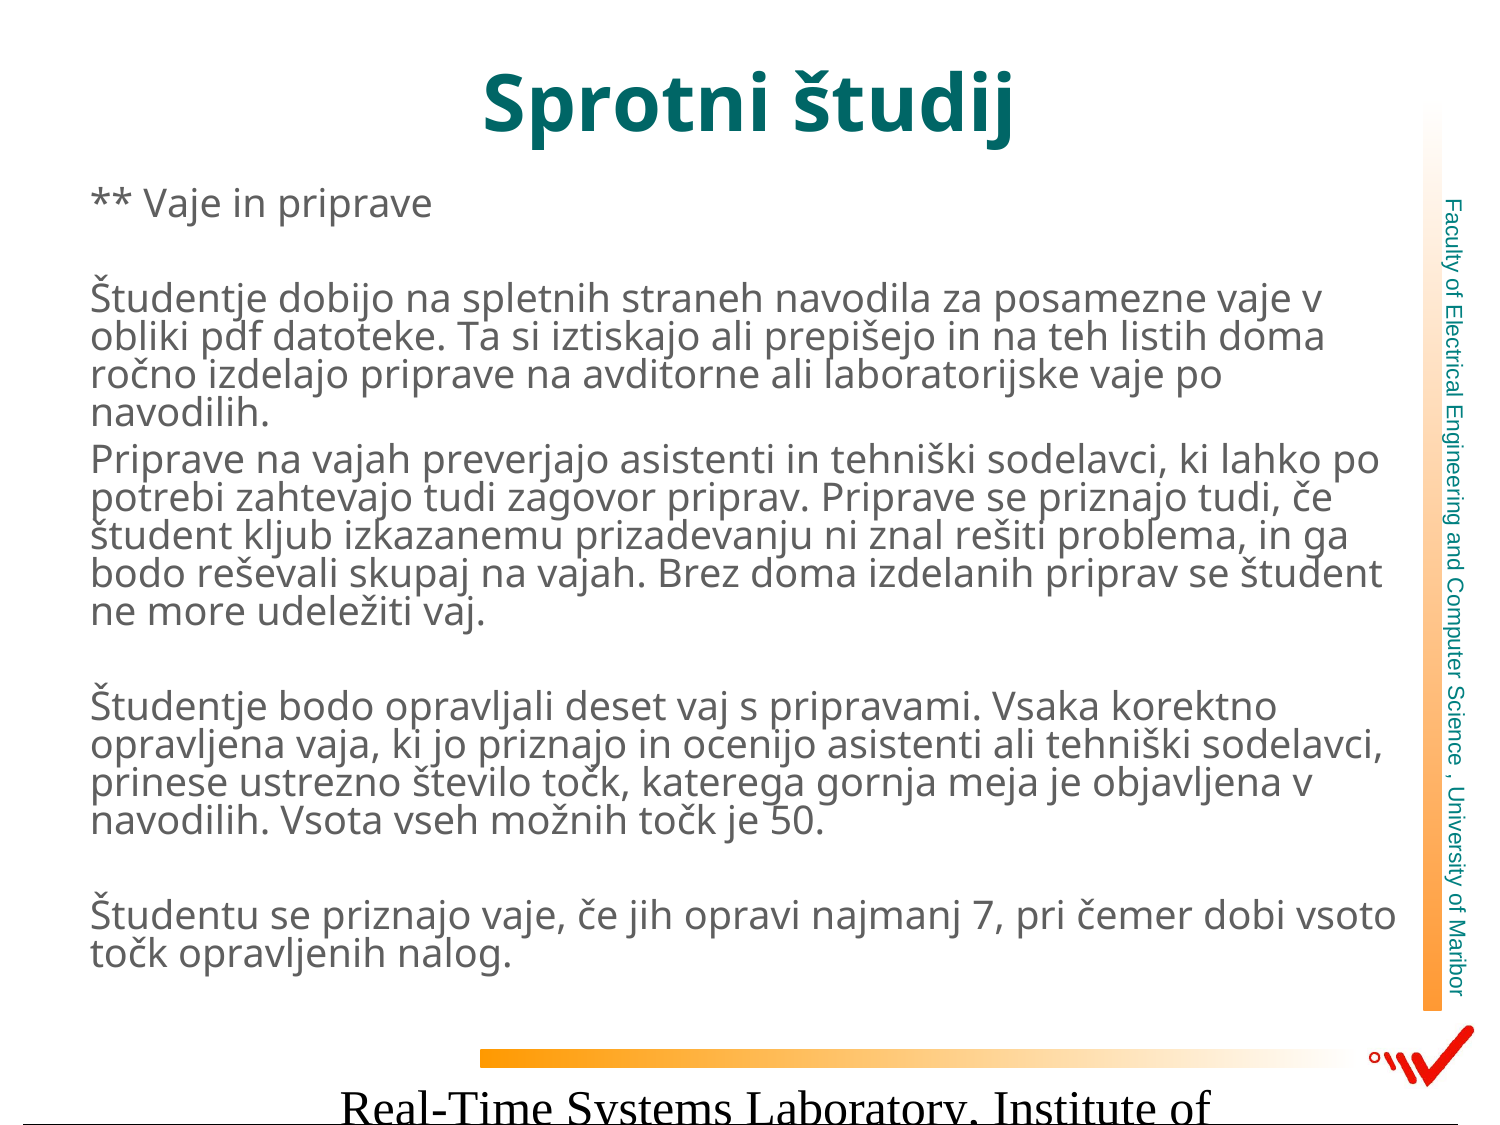

# Sprotni študij
** Vaje in priprave
Študentje dobijo na spletnih straneh navodila za posamezne vaje v obliki pdf datoteke. Ta si iztiskajo ali prepišejo in na teh listih doma ročno izdelajo priprave na avditorne ali laboratorijske vaje po navodilih.
Priprave na vajah preverjajo asistenti in tehniški sodelavci, ki lahko po potrebi zahtevajo tudi zagovor priprav. Priprave se priznajo tudi, če študent kljub izkazanemu prizadevanju ni znal rešiti problema, in ga bodo reševali skupaj na vajah. Brez doma izdelanih priprav se študent ne more udeležiti vaj.
Študentje bodo opravljali deset vaj s pripravami. Vsaka korektno opravljena vaja, ki jo priznajo in ocenijo asistenti ali tehniški sodelavci, prinese ustrezno število točk, katerega gornja meja je objavljena v navodilih. Vsota vseh možnih točk je 50.
Študentu se priznajo vaje, če jih opravi najmanj 7, pri čemer dobi vsoto točk opravljenih nalog.